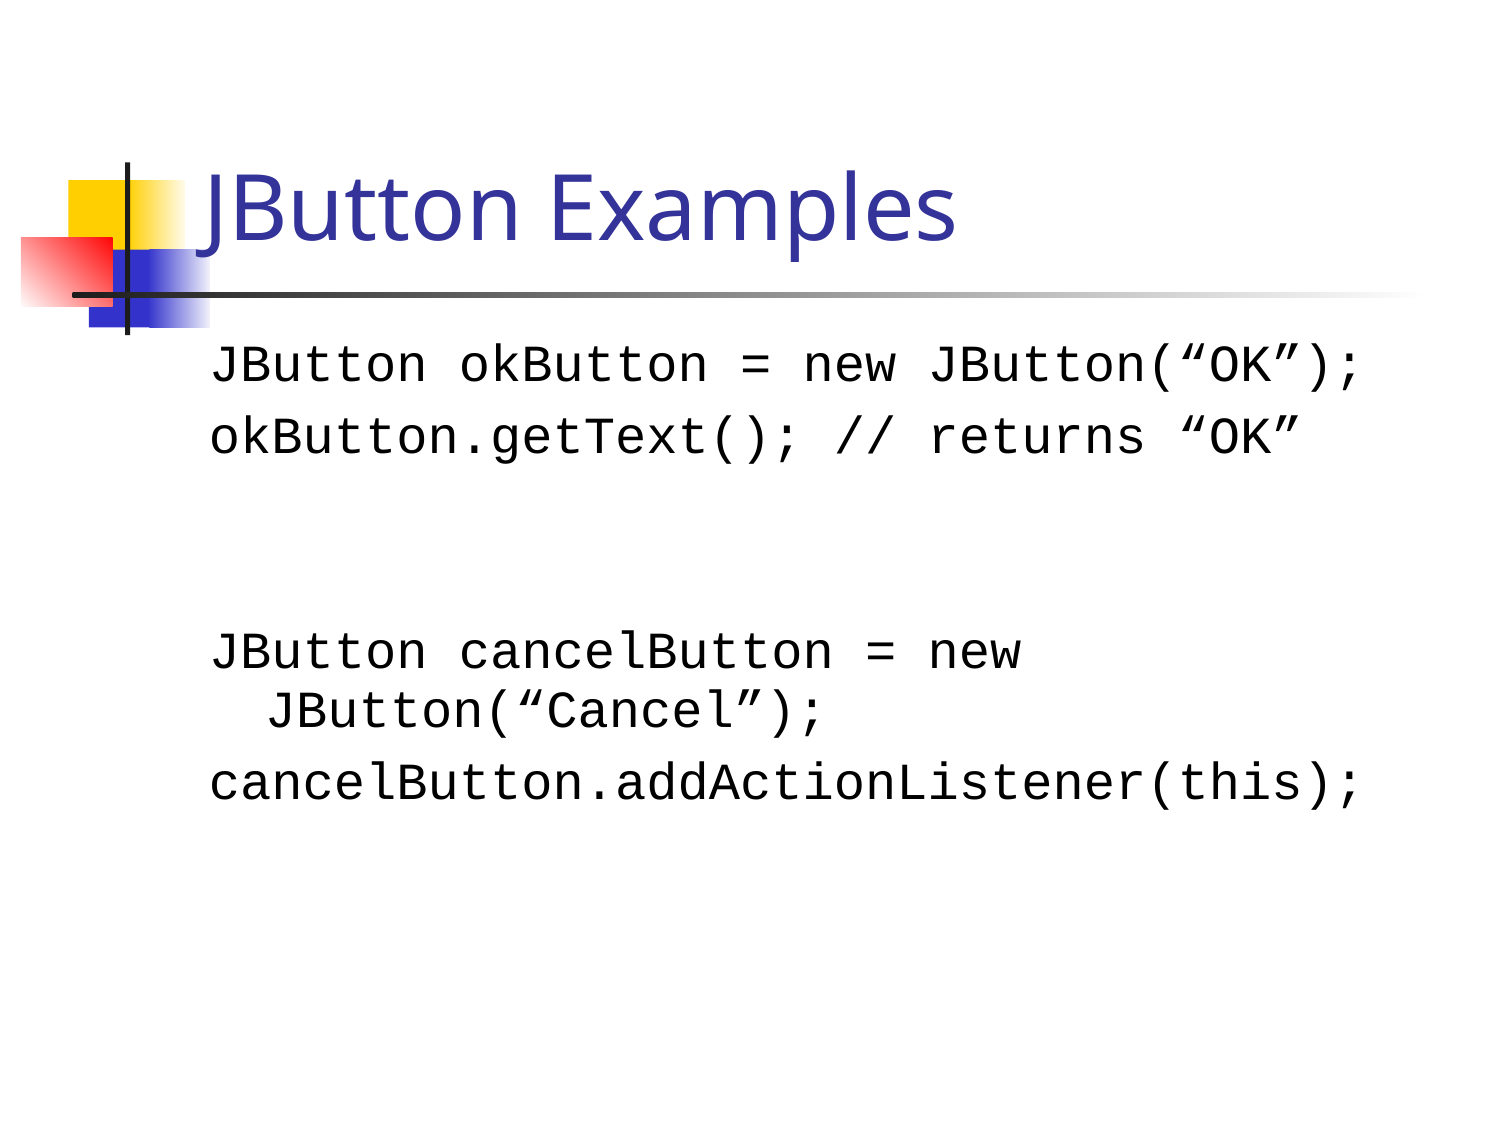

# JButton Examples
JButton okButton = new JButton(“OK”);
okButton.getText(); // returns “OK”
JButton cancelButton = new JButton(“Cancel”);
cancelButton.addActionListener(this);